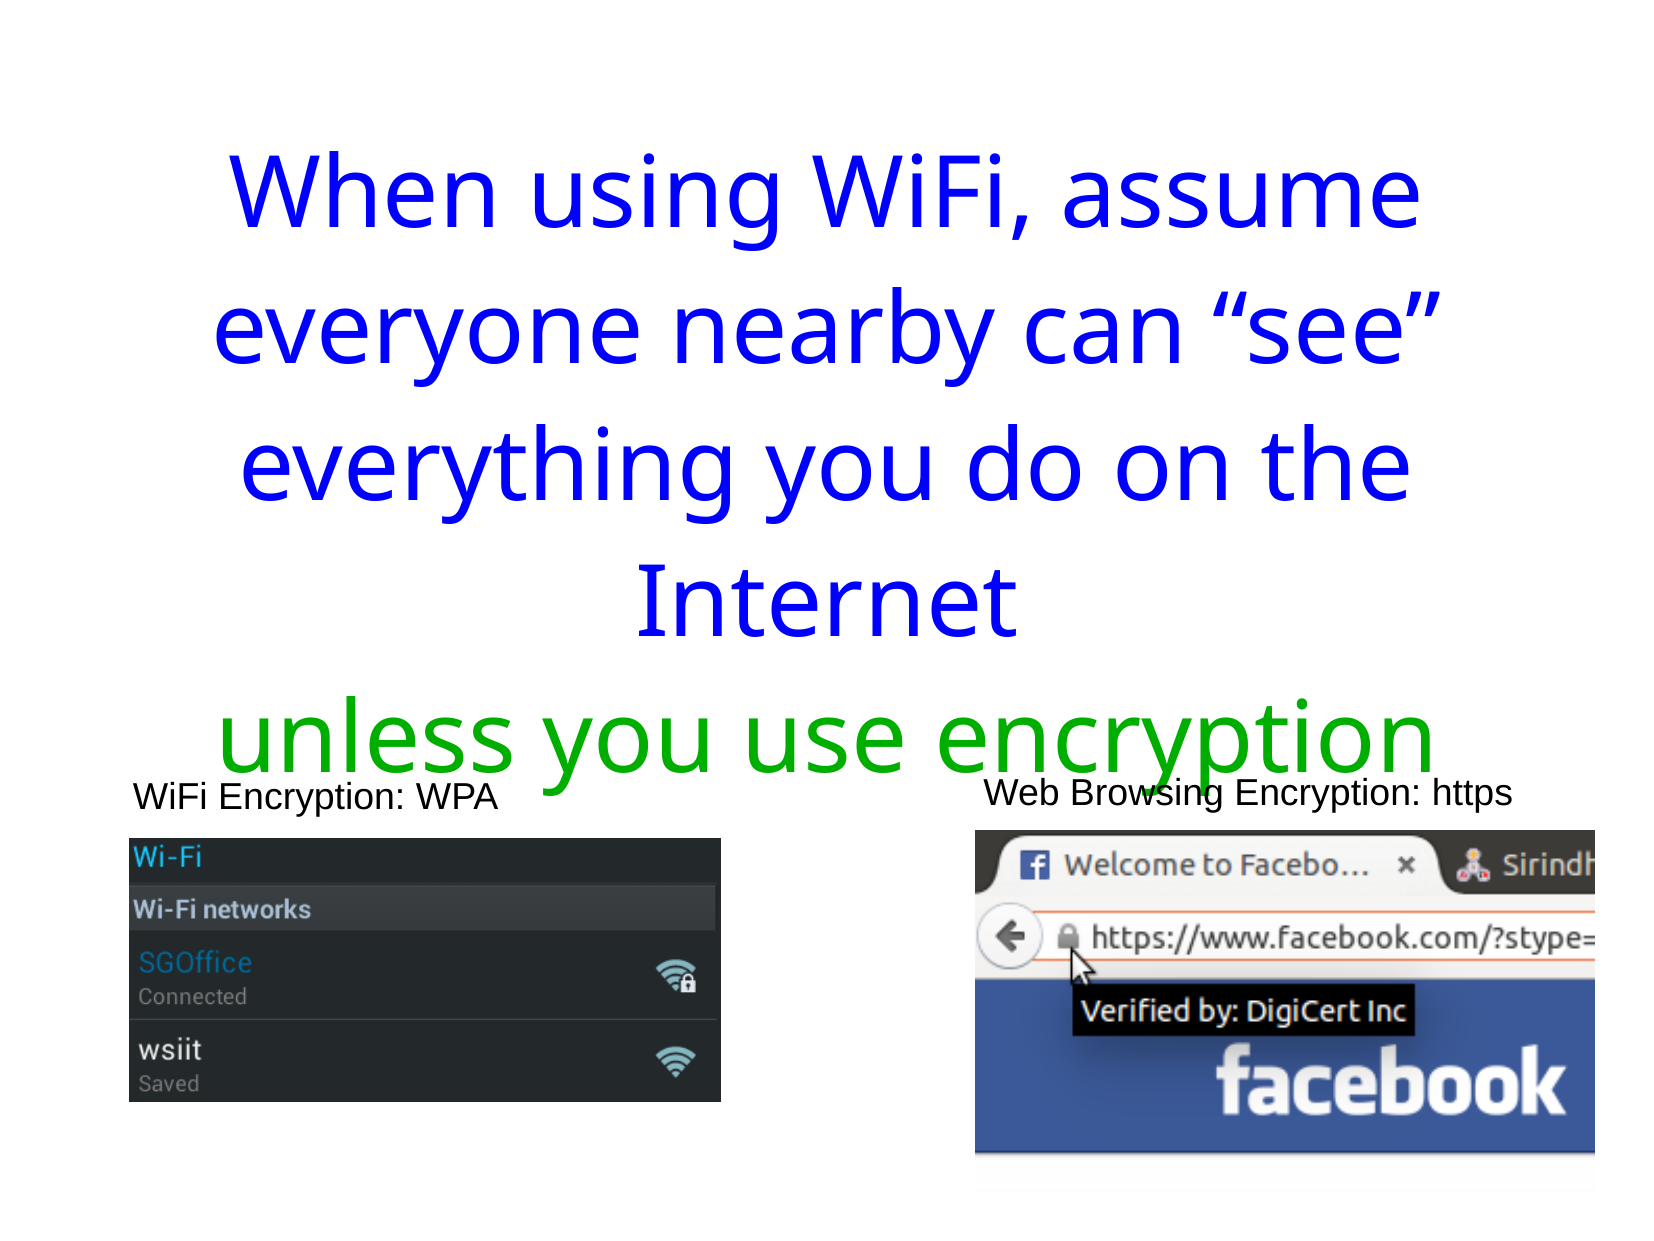

# When using WiFi, assume everyone nearby can “see” everything you do on the Internet
unless you use encryption
Web Browsing Encryption: https
WiFi Encryption: WPA